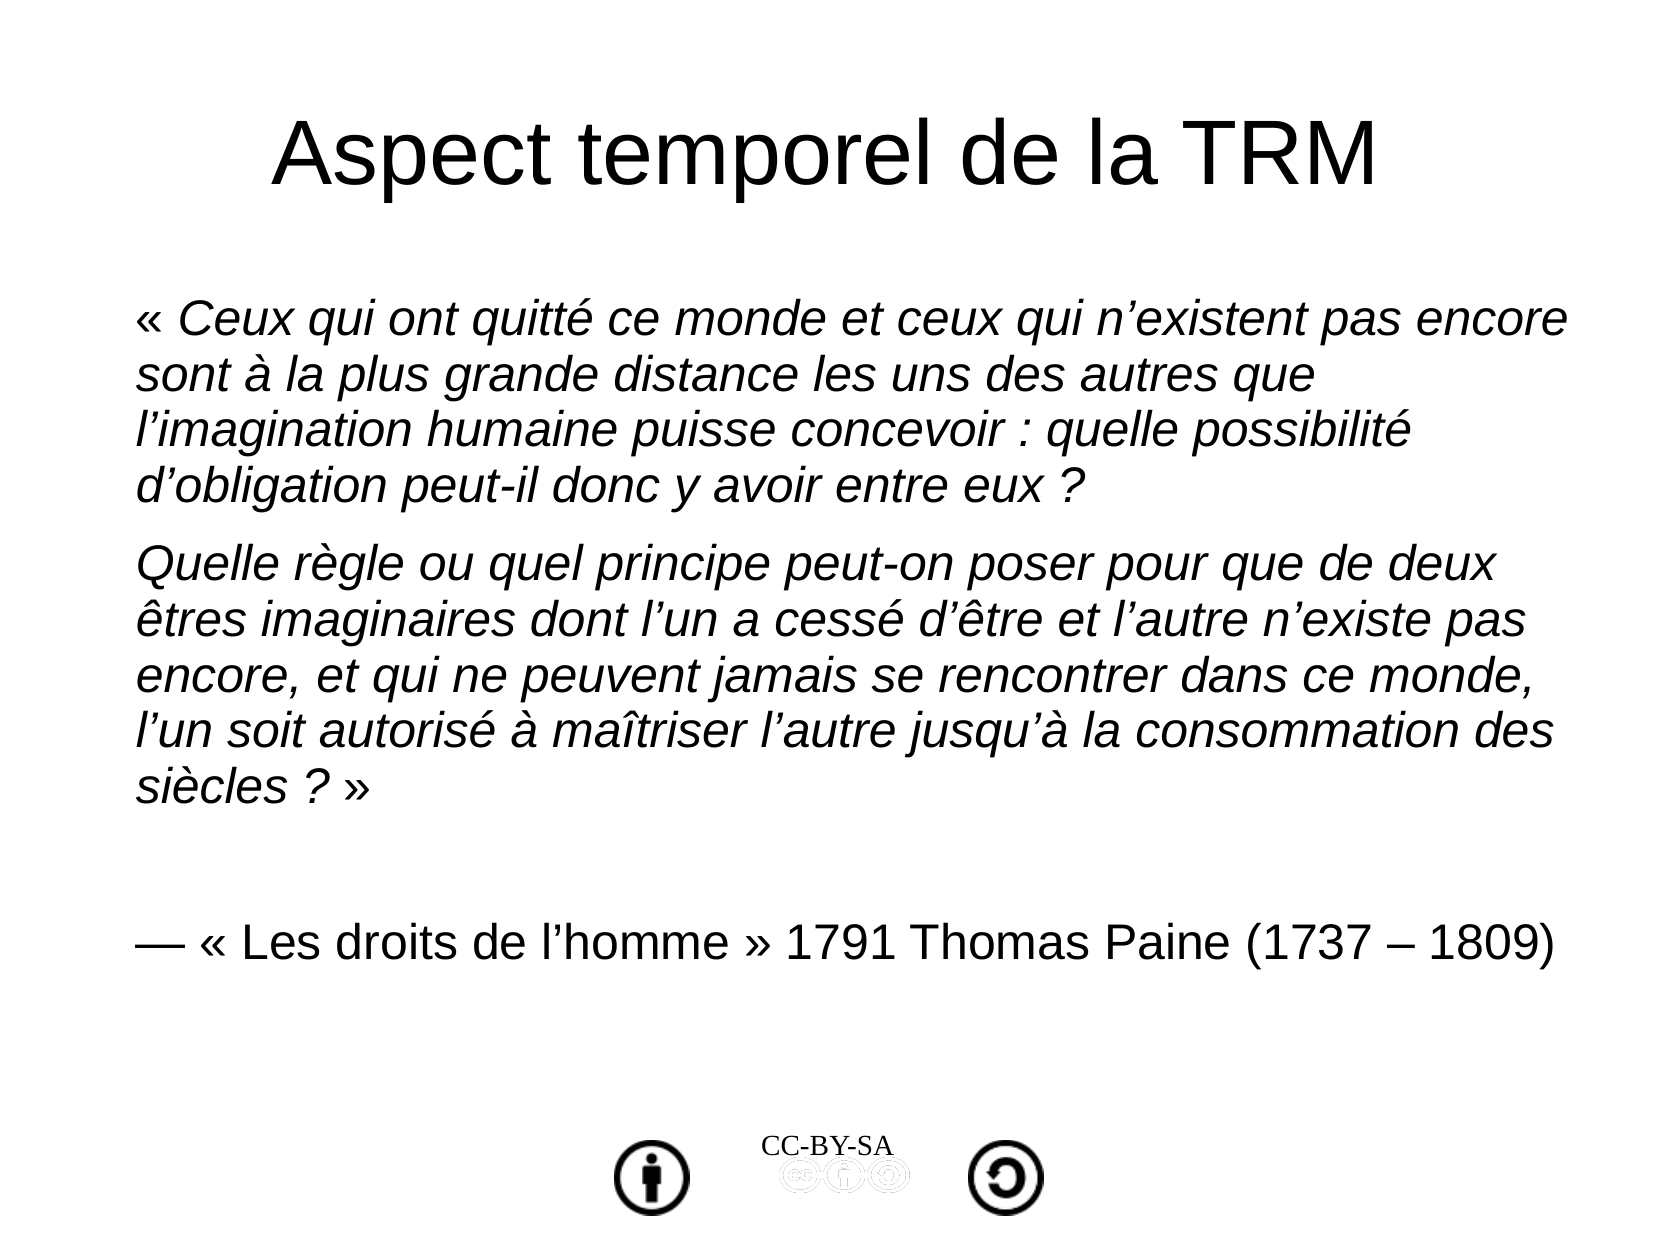

# Aspect temporel de la TRM
« Ceux qui ont quitté ce monde et ceux qui n’existent pas encore sont à la plus grande distance les uns des autres que l’imagination humaine puisse concevoir : quelle possibilité d’obligation peut-il donc y avoir entre eux ?
Quelle règle ou quel principe peut-on poser pour que de deux êtres imaginaires dont l’un a cessé d’être et l’autre n’existe pas encore, et qui ne peuvent jamais se rencontrer dans ce monde, l’un soit autorisé à maîtriser l’autre jusqu’à la consommation des siècles ? »
― « Les droits de l’homme » 1791 Thomas Paine (1737 – 1809)